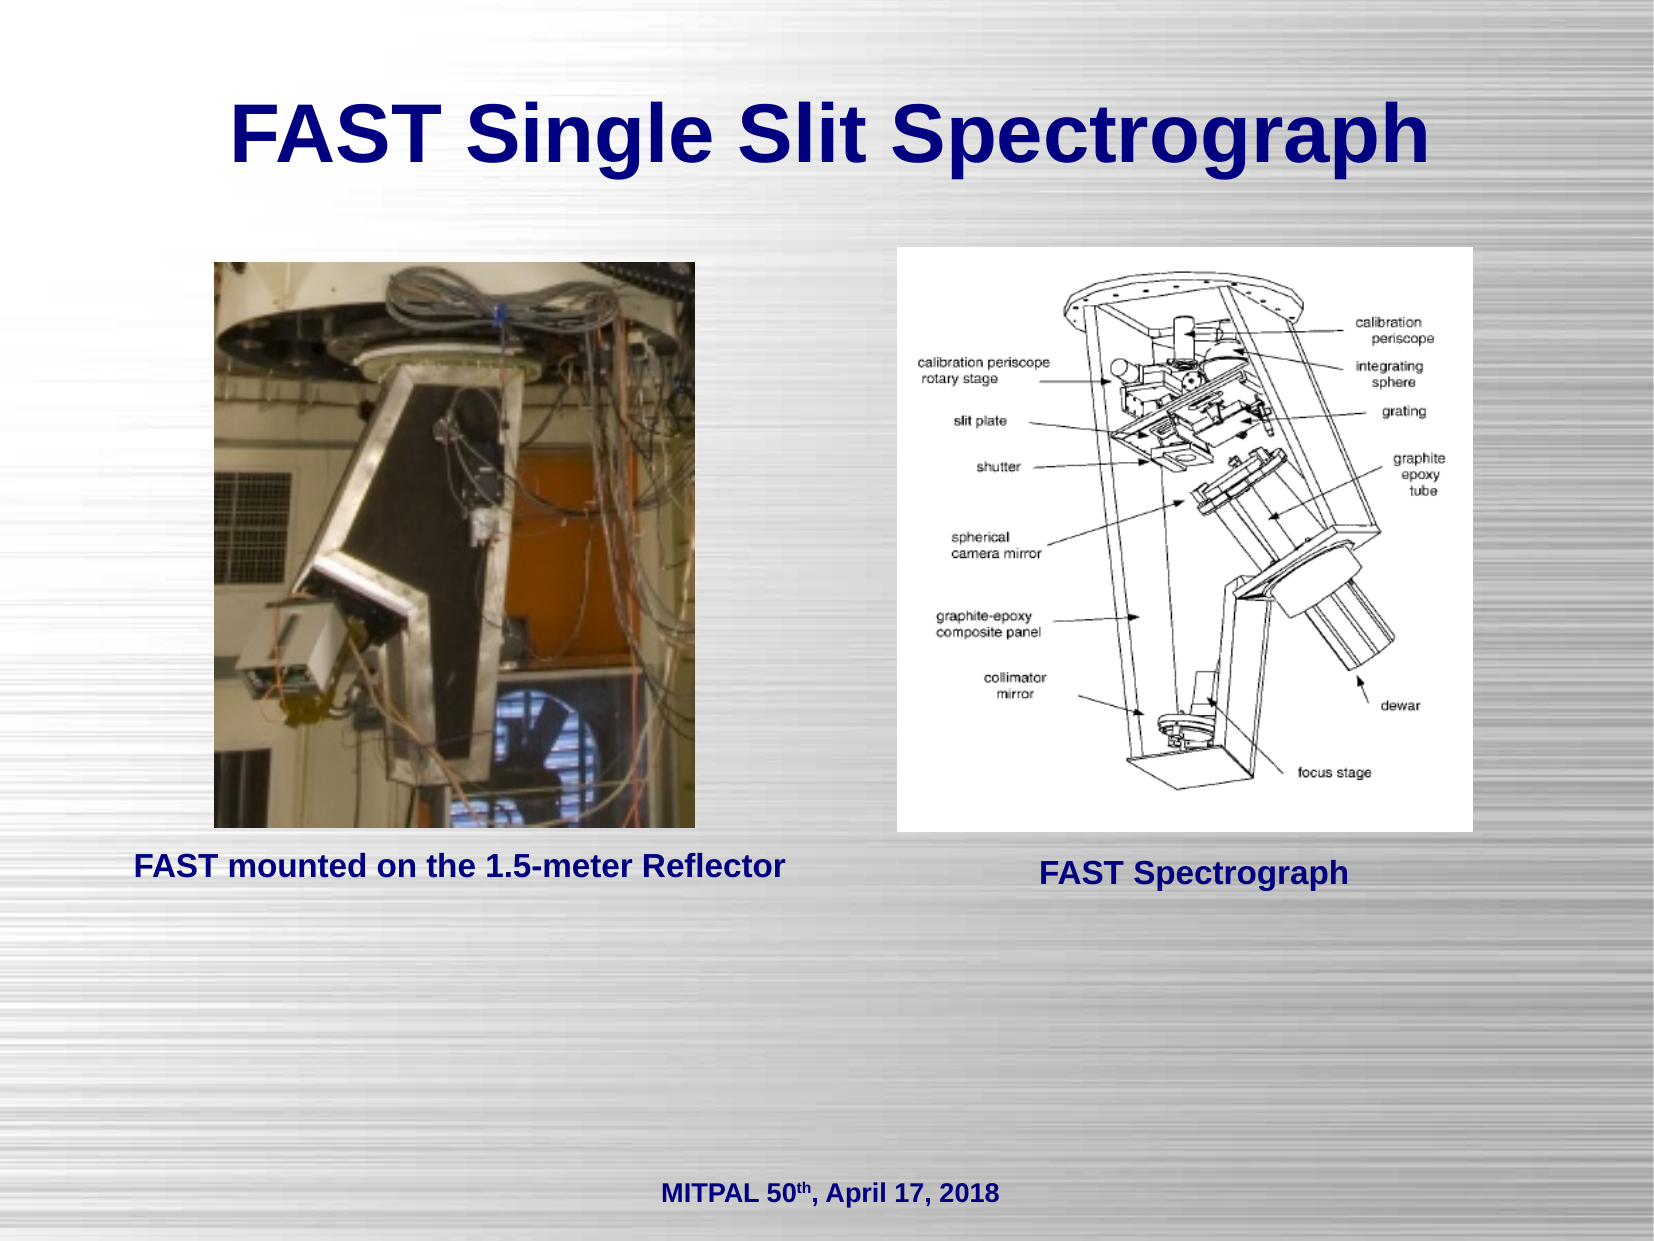

FAST Single Slit Spectrograph
FAST mounted on the 1.5-meter Reflector
FAST Spectrograph
MITPAL 50th, April 17, 2018